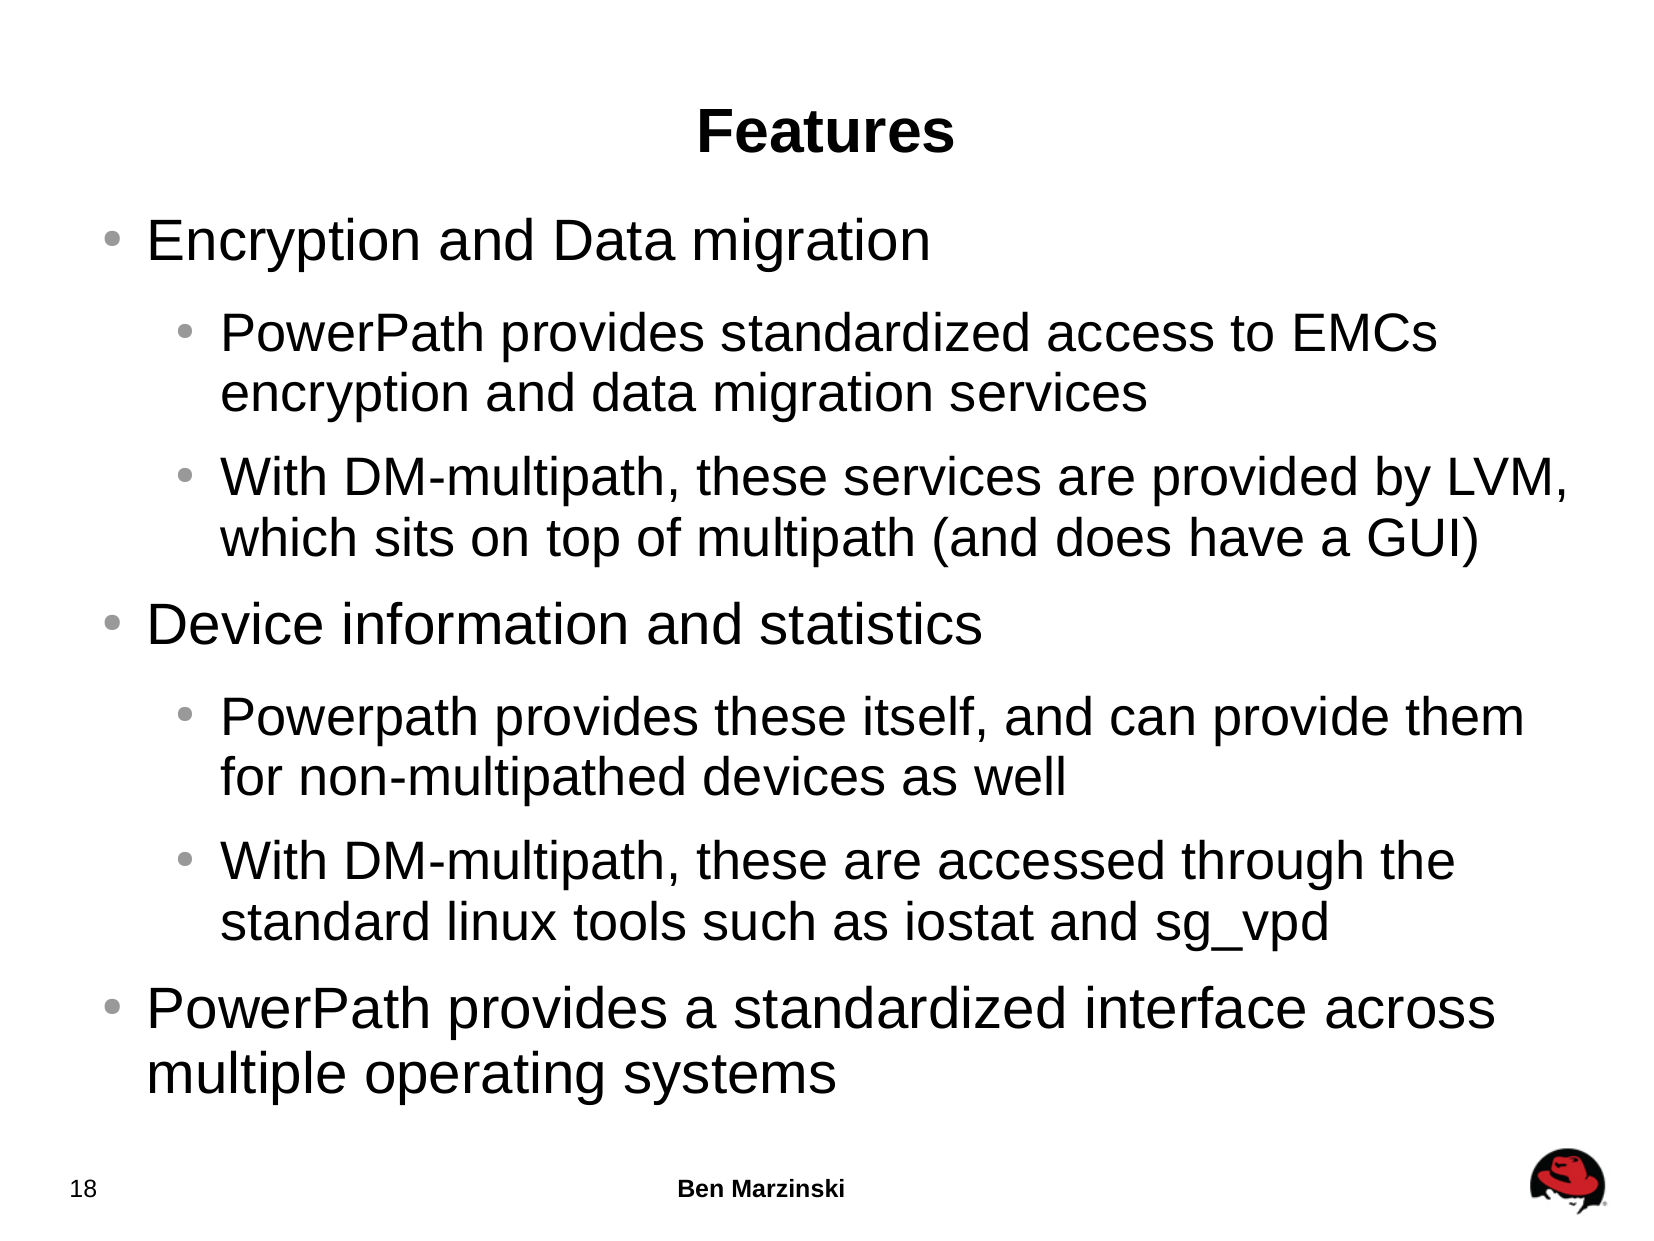

# Features
Encryption and Data migration
PowerPath provides standardized access to EMCs encryption and data migration services
With DM-multipath, these services are provided by LVM, which sits on top of multipath (and does have a GUI)
Device information and statistics
Powerpath provides these itself, and can provide them for non-multipathed devices as well
With DM-multipath, these are accessed through the standard linux tools such as iostat and sg_vpd
PowerPath provides a standardized interface across multiple operating systems